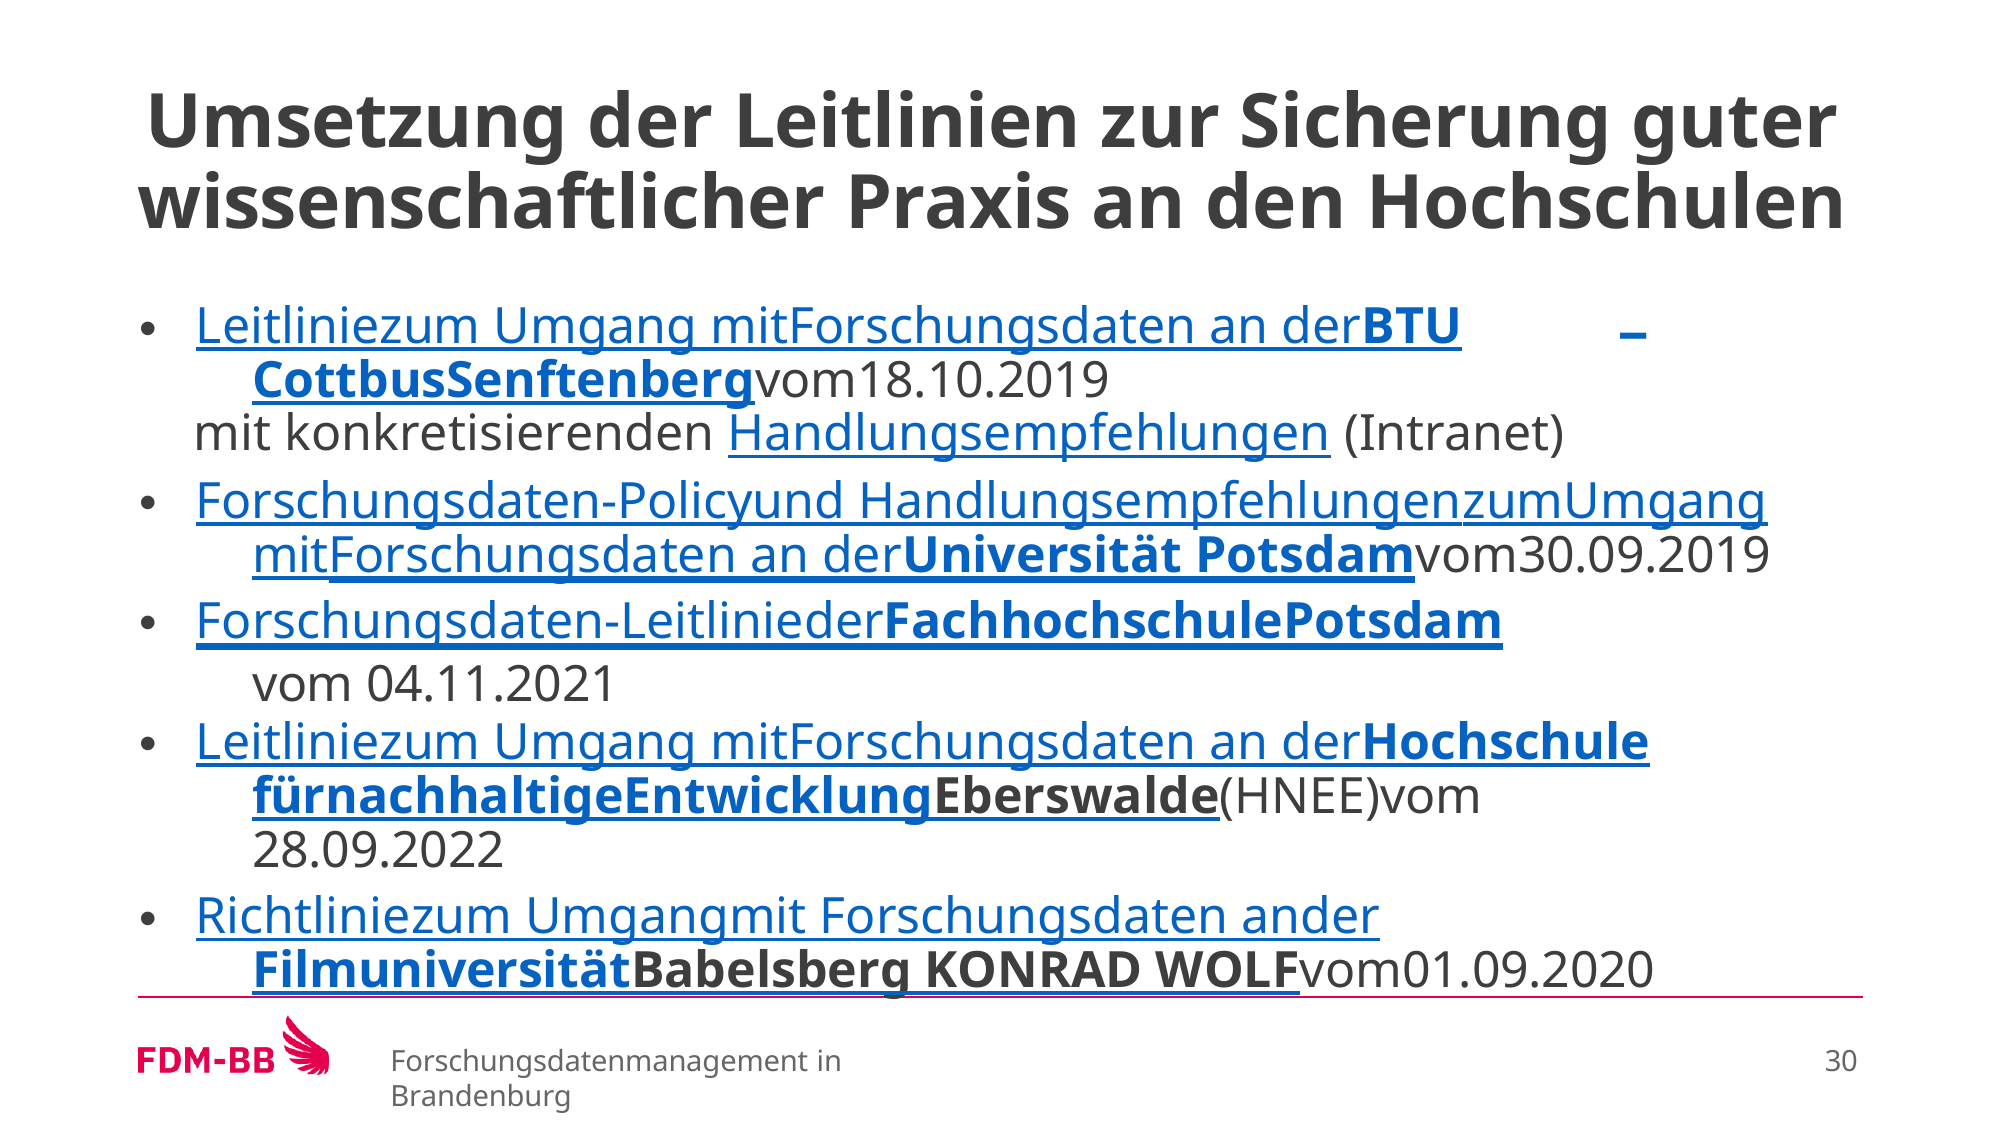

# Umsetzung der Leitlinien zur Sicherung guter wissenschaftlicher Praxis an den Hochschulen
Leitliniezum Umgang mitForschungsdaten an derBTUCottbusSenftenbergvom18.10.2019
mit konkretisierenden Handlungsempfehlungen (Intranet)
Forschungsdaten-Policyund HandlungsempfehlungenzumUmgangmitForschungsdaten an derUniversität Potsdamvom30.09.2019
Forschungsdaten-LeitliniederFachhochschulePotsdam vom 04.11.2021
Leitliniezum Umgang mitForschungsdaten an derHochschulefürnachhaltigeEntwicklungEberswalde(HNEE)vom28.09.2022
Richtliniezum Umgangmit Forschungsdaten anderFilmuniversitätBabelsberg KONRAD WOLFvom01.09.2020
Forschungsdatenmanagement in Brandenburg
30